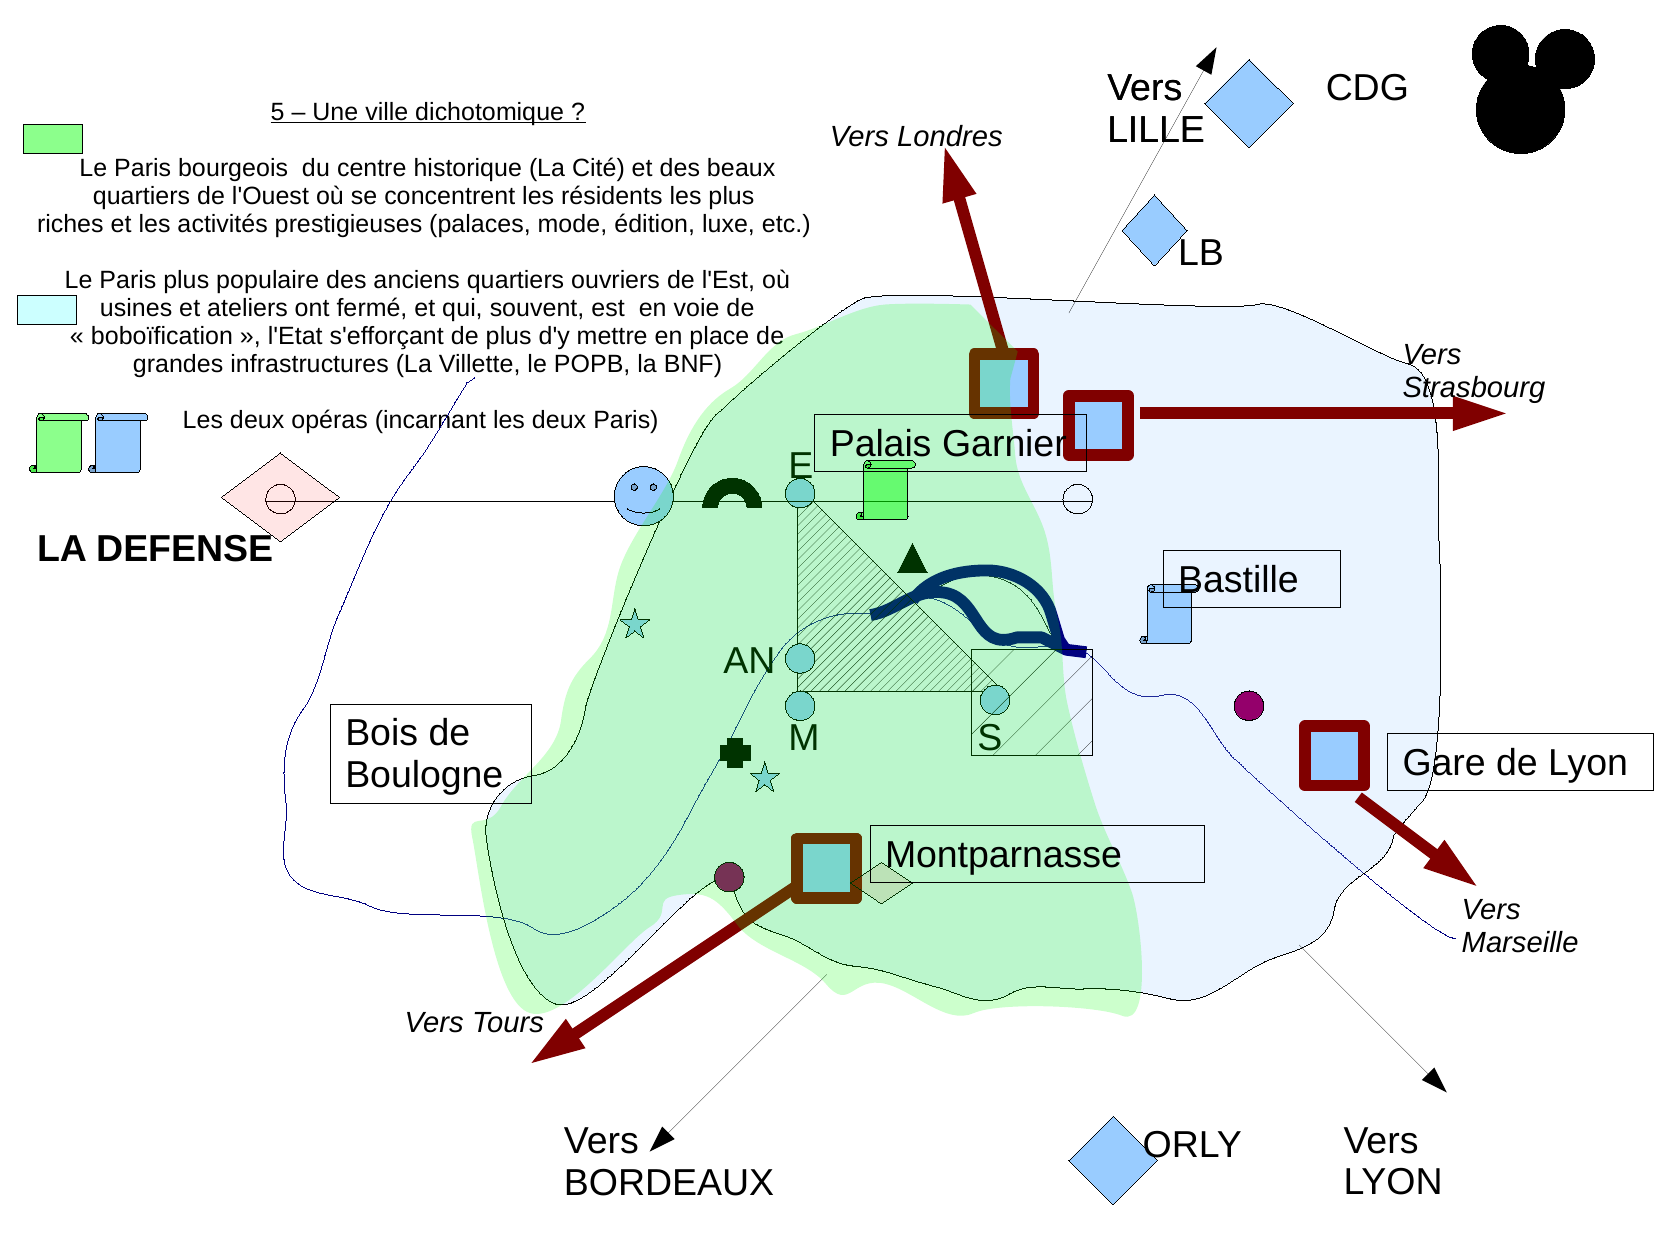

# 5 – Une ville dichotomique ? Le Paris bourgeois  du centre historique (La Cité) et des beaux quartiers de l'Ouest où se concentrent les résidents les plus riches et les activités prestigieuses (palaces, mode, édition, luxe, etc.) Le Paris plus populaire des anciens quartiers ouvriers de l'Est, où usines et ateliers ont fermé, et qui, souvent, est en voie de « boboïfication », l'Etat s'efforçant de plus d'y mettre en place de grandes infrastructures (La Villette, le POPB, la BNF) Les deux opéras (incarnant les deux Paris)
Vers LILLE
Vers LILLE
CDG
Vers Londres
LB
Vers Strasbourg
Palais Garnier
E
 LA DEFENSE
Bastille
AN
Bois de Boulogne
S
M
Gare de Lyon
Montparnasse
Vers Marseille
Vers Tours
Vers LYON
Vers
BORDEAUX
ORLY